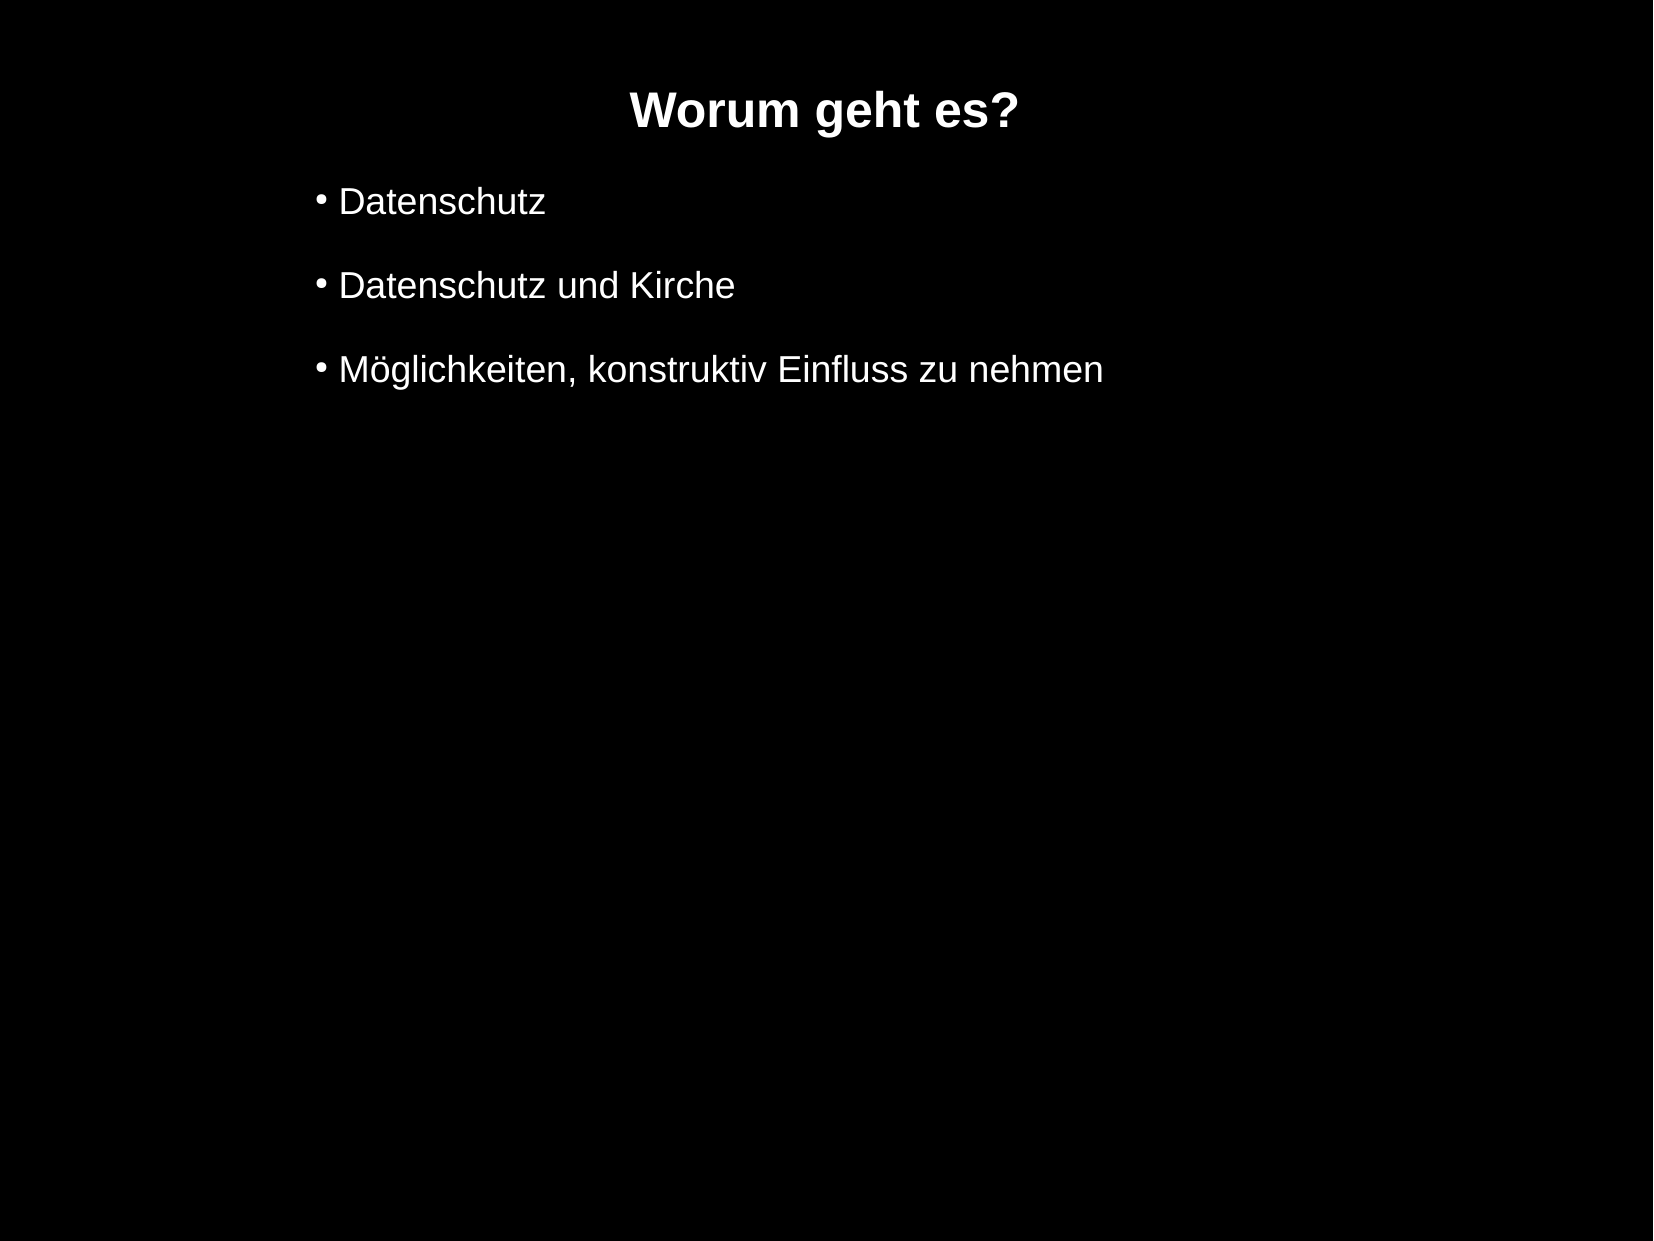

Worum geht es?
 Datenschutz
 Datenschutz und Kirche
 Möglichkeiten, konstruktiv Einfluss zu nehmen